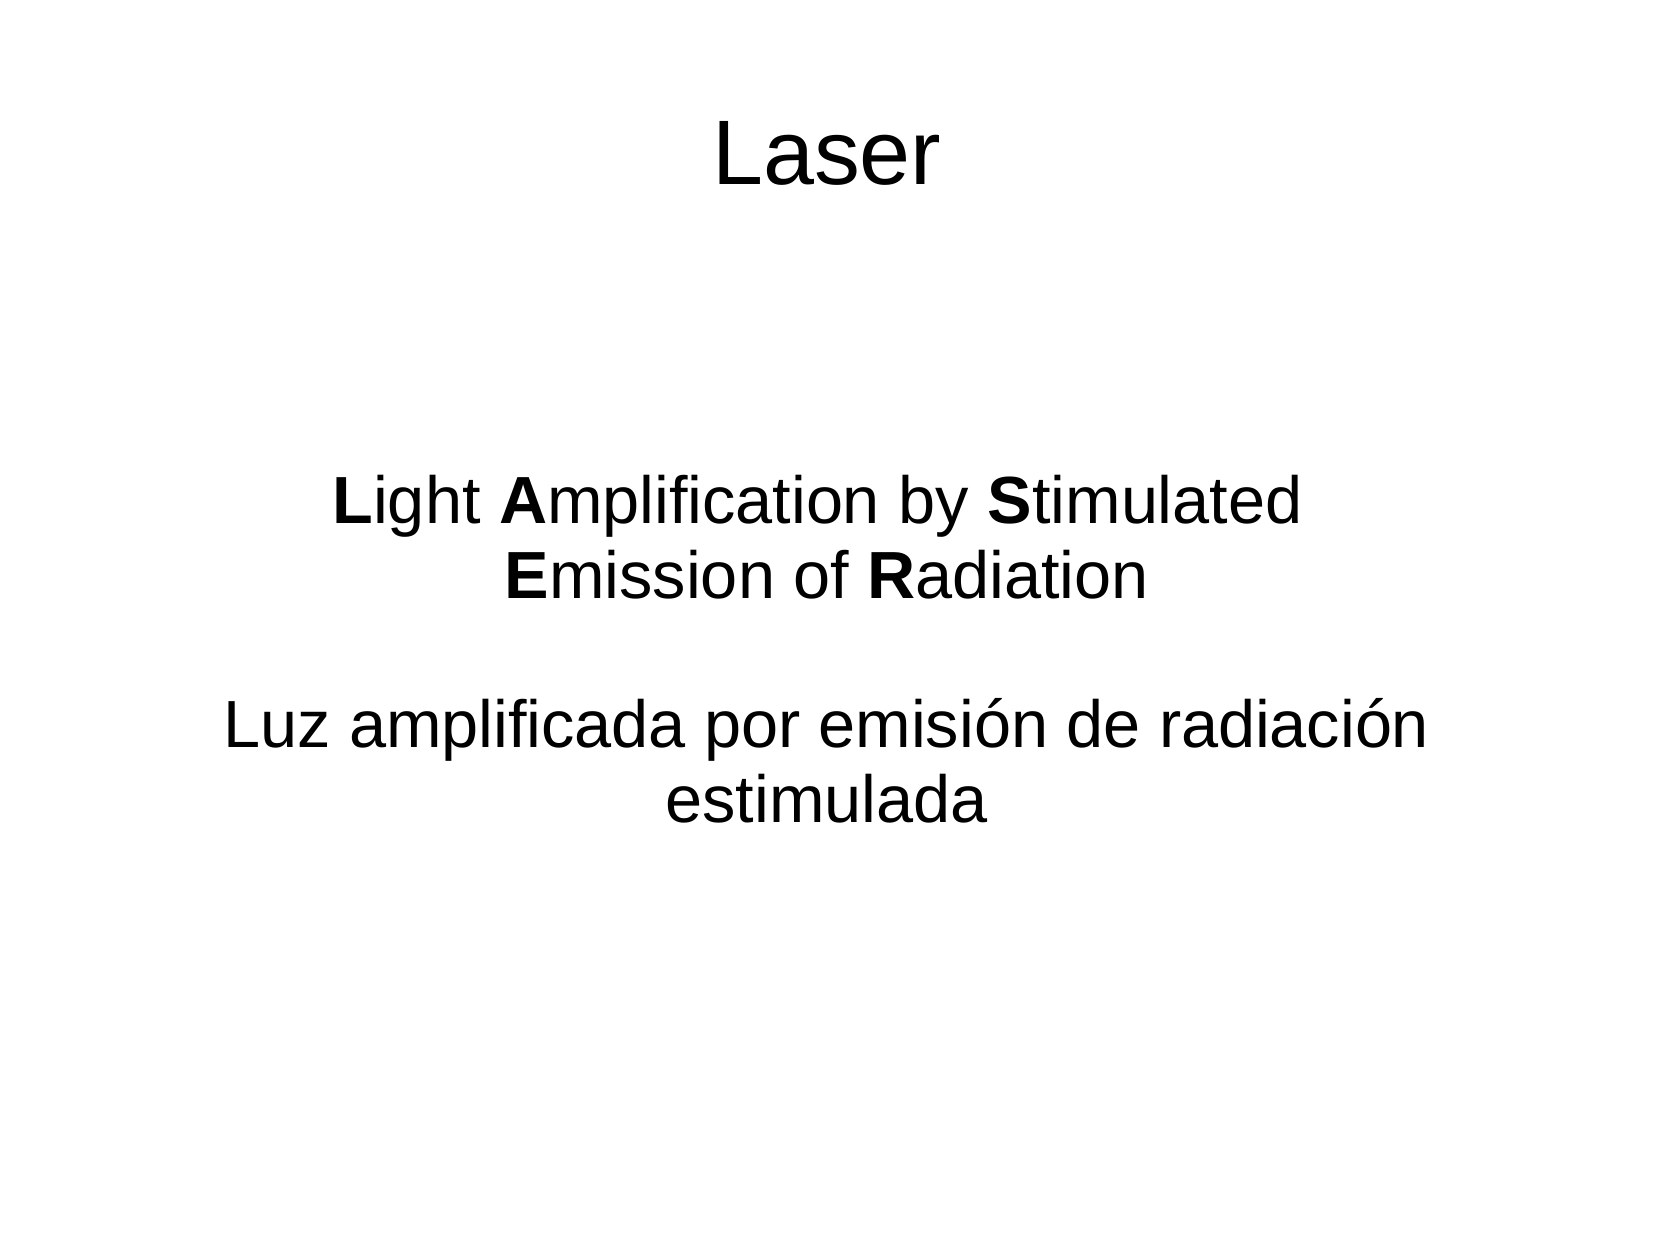

# Laser
Light Amplification by Stimulated
Emission of Radiation
Luz amplificada por emisión de radiación estimulada